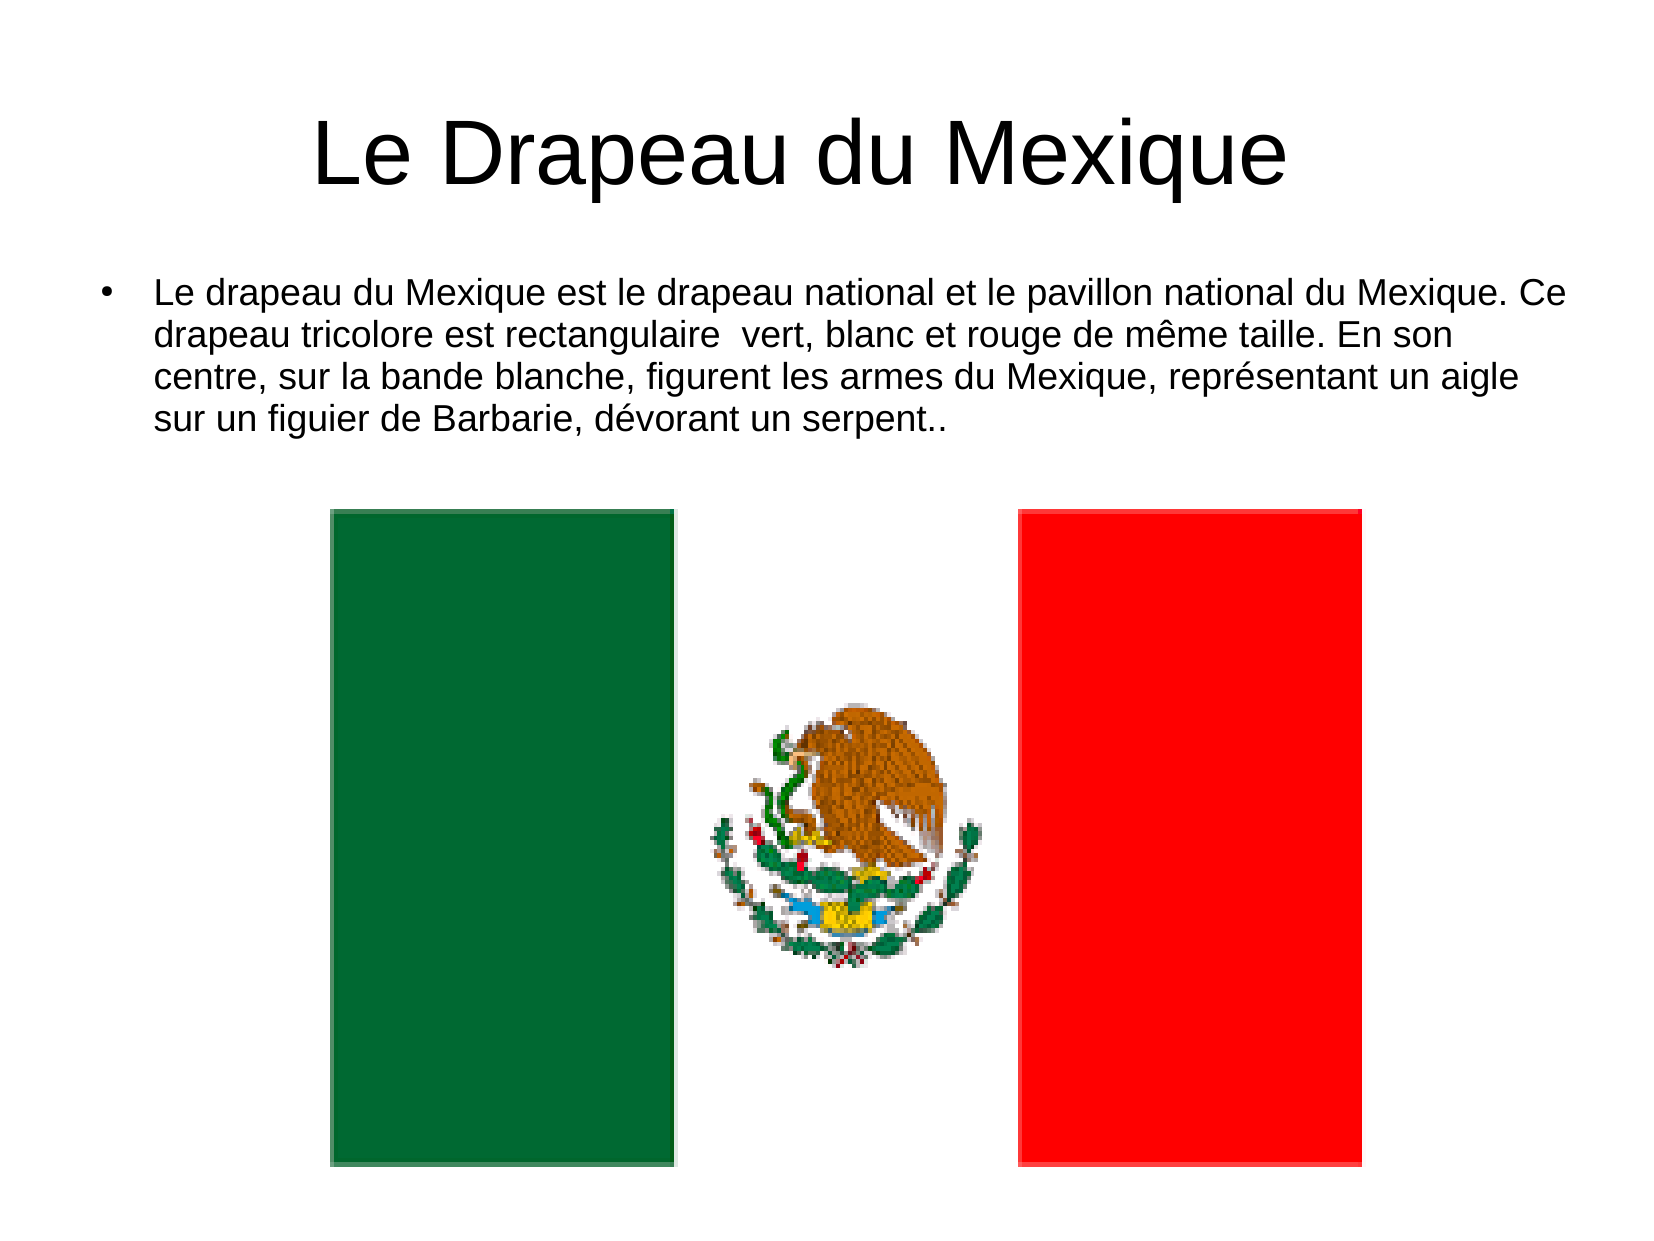

# Le Drapeau du Mexique
Le drapeau du Mexique est le drapeau national et le pavillon national du Mexique. Ce drapeau tricolore est rectangulaire vert, blanc et rouge de même taille. En son centre, sur la bande blanche, figurent les armes du Mexique, représentant un aigle sur un figuier de Barbarie, dévorant un serpent..